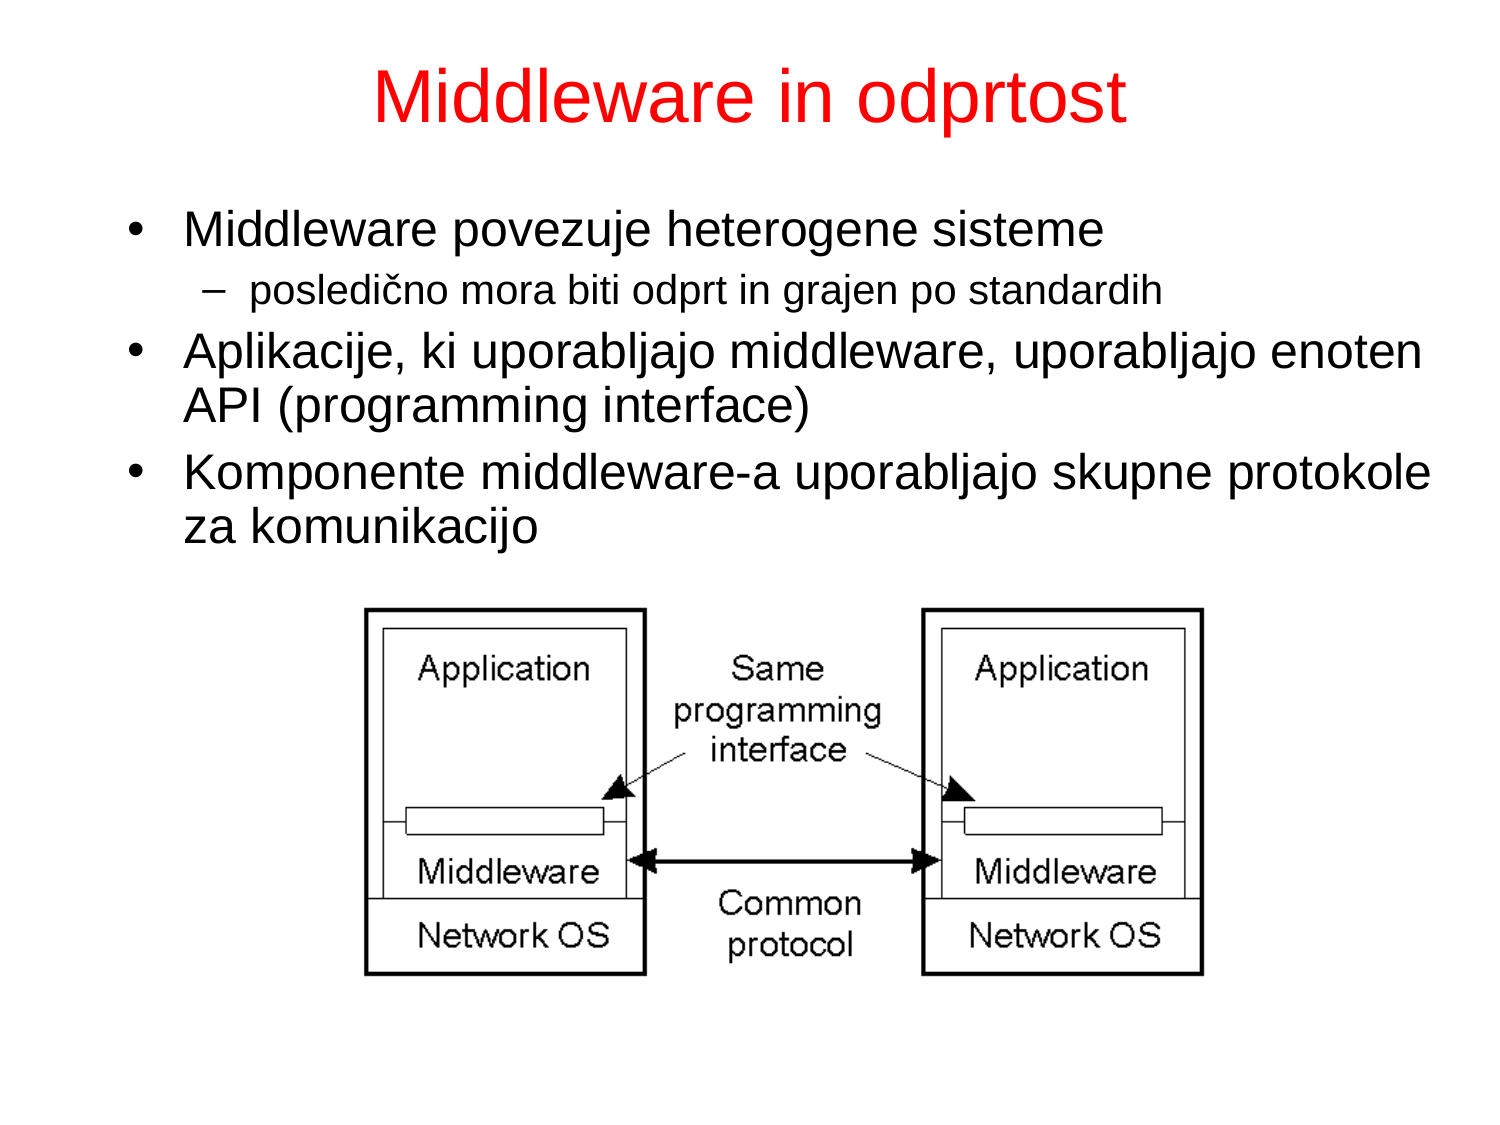

# Middleware in odprtost
Middleware povezuje heterogene sisteme
posledično mora biti odprt in grajen po standardih
Aplikacije, ki uporabljajo middleware, uporabljajo enoten API (programming interface)
Komponente middleware-a uporabljajo skupne protokole za komunikacijo